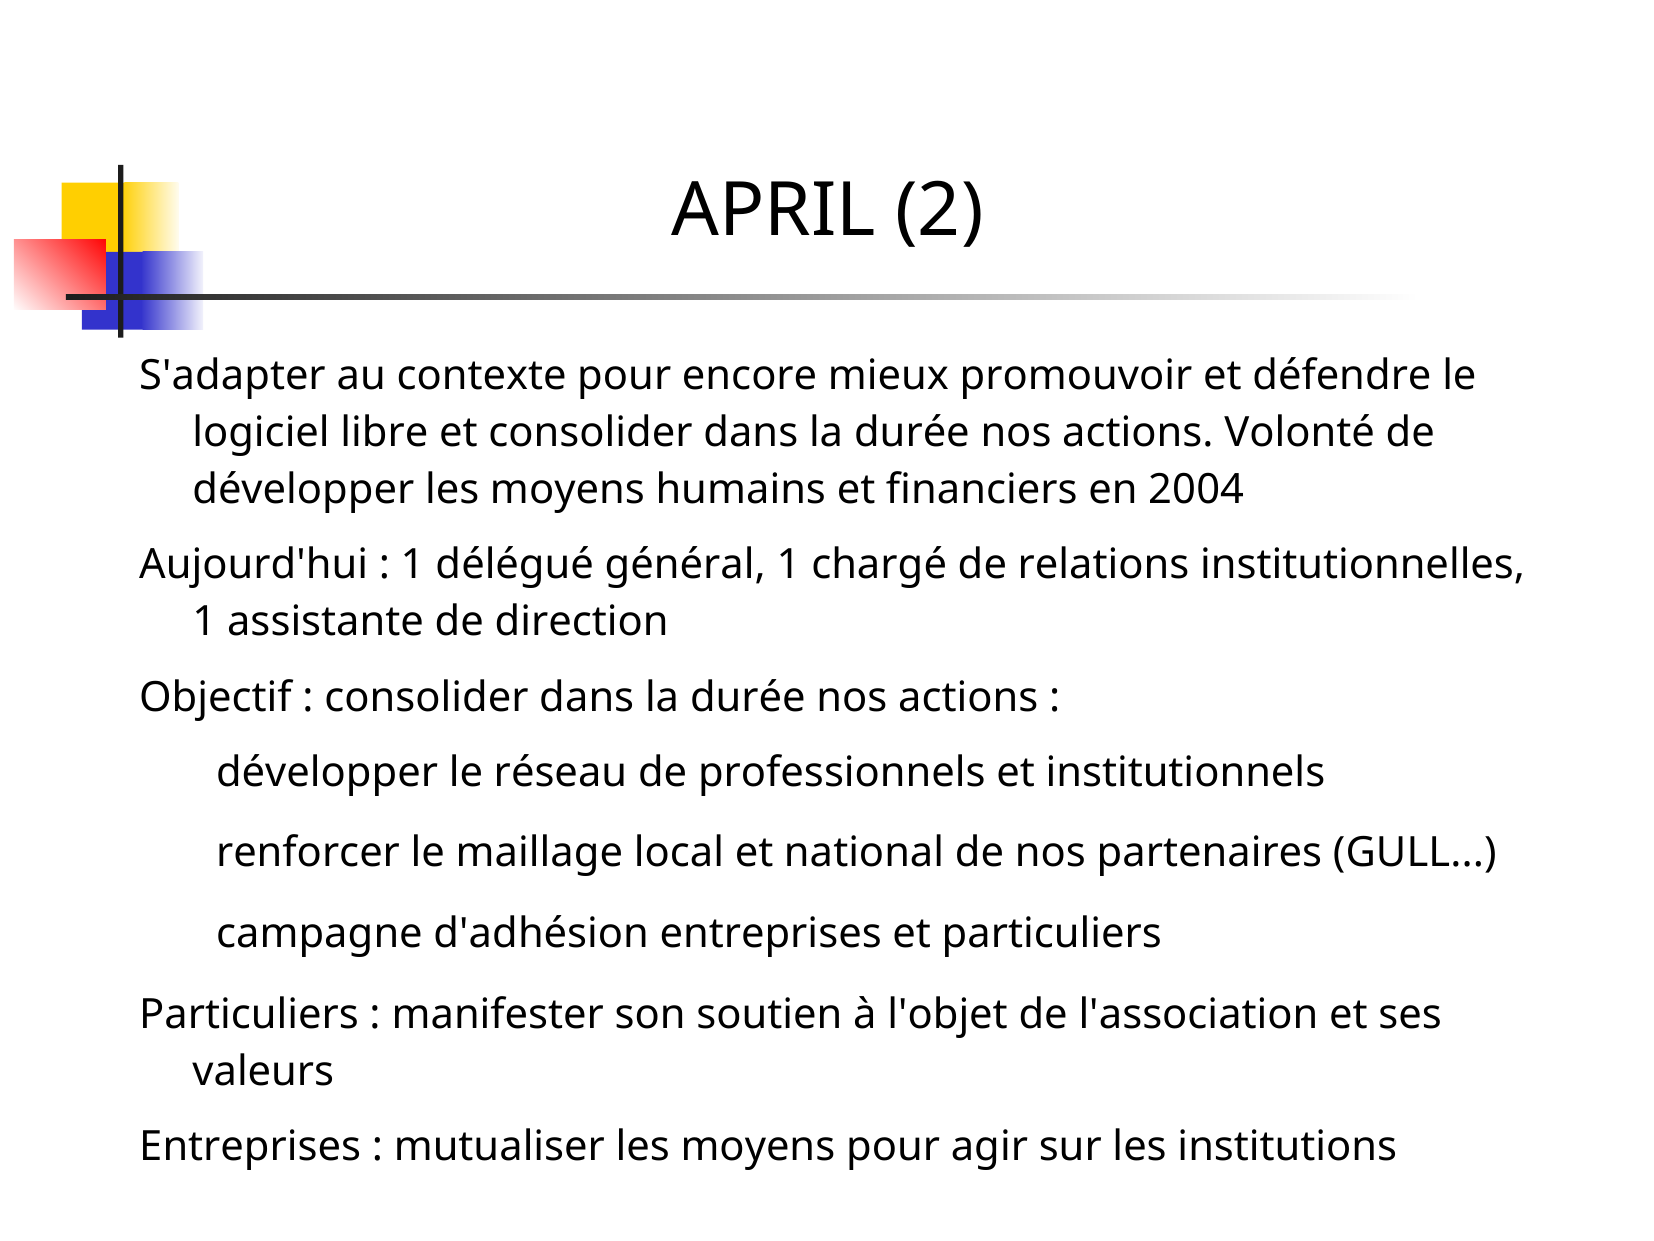

# APRIL (2)
S'adapter au contexte pour encore mieux promouvoir et défendre le logiciel libre et consolider dans la durée nos actions. Volonté de développer les moyens humains et financiers en 2004
Aujourd'hui : 1 délégué général, 1 chargé de relations institutionnelles, 1 assistante de direction
Objectif : consolider dans la durée nos actions :
développer le réseau de professionnels et institutionnels
renforcer le maillage local et national de nos partenaires (GULL...)
campagne d'adhésion entreprises et particuliers
Particuliers : manifester son soutien à l'objet de l'association et ses valeurs
Entreprises : mutualiser les moyens pour agir sur les institutions